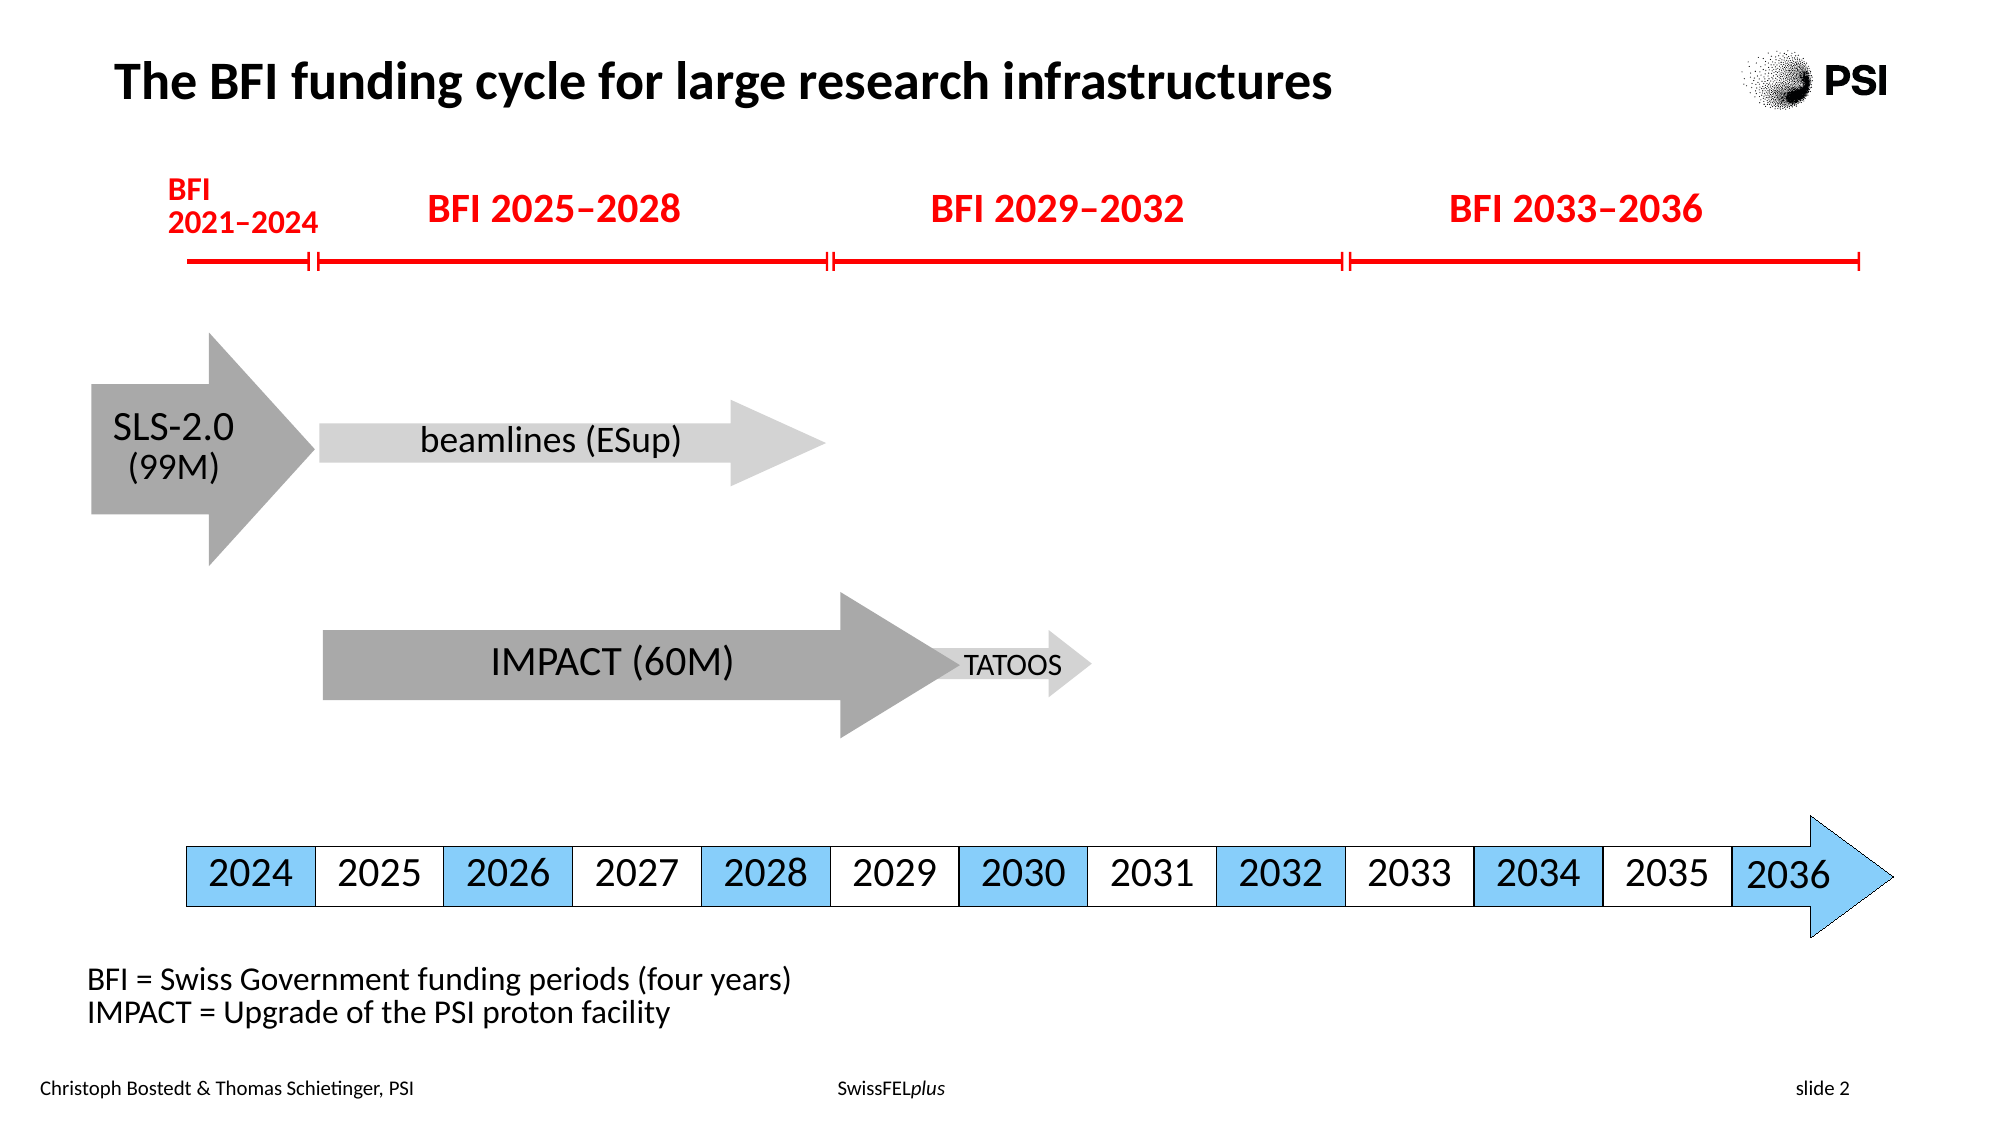

# The BFI funding cycle for large research infrastructures
BFI
2021–2024
BFI 2025–2028
BFI 2029–2032
BFI 2033–2036
SLS-2.0
(99M)
beamlines (ESup)
IMPACT (60M)
TATOOS
2024
2025
2026
2027
2028
2029
2030
2031
2032
2033
2034
2035
2036
BFI = Swiss Government funding periods (four years)
IMPACT = Upgrade of the PSI proton facility
PSI Center for Accelerator Science and Engineering
2